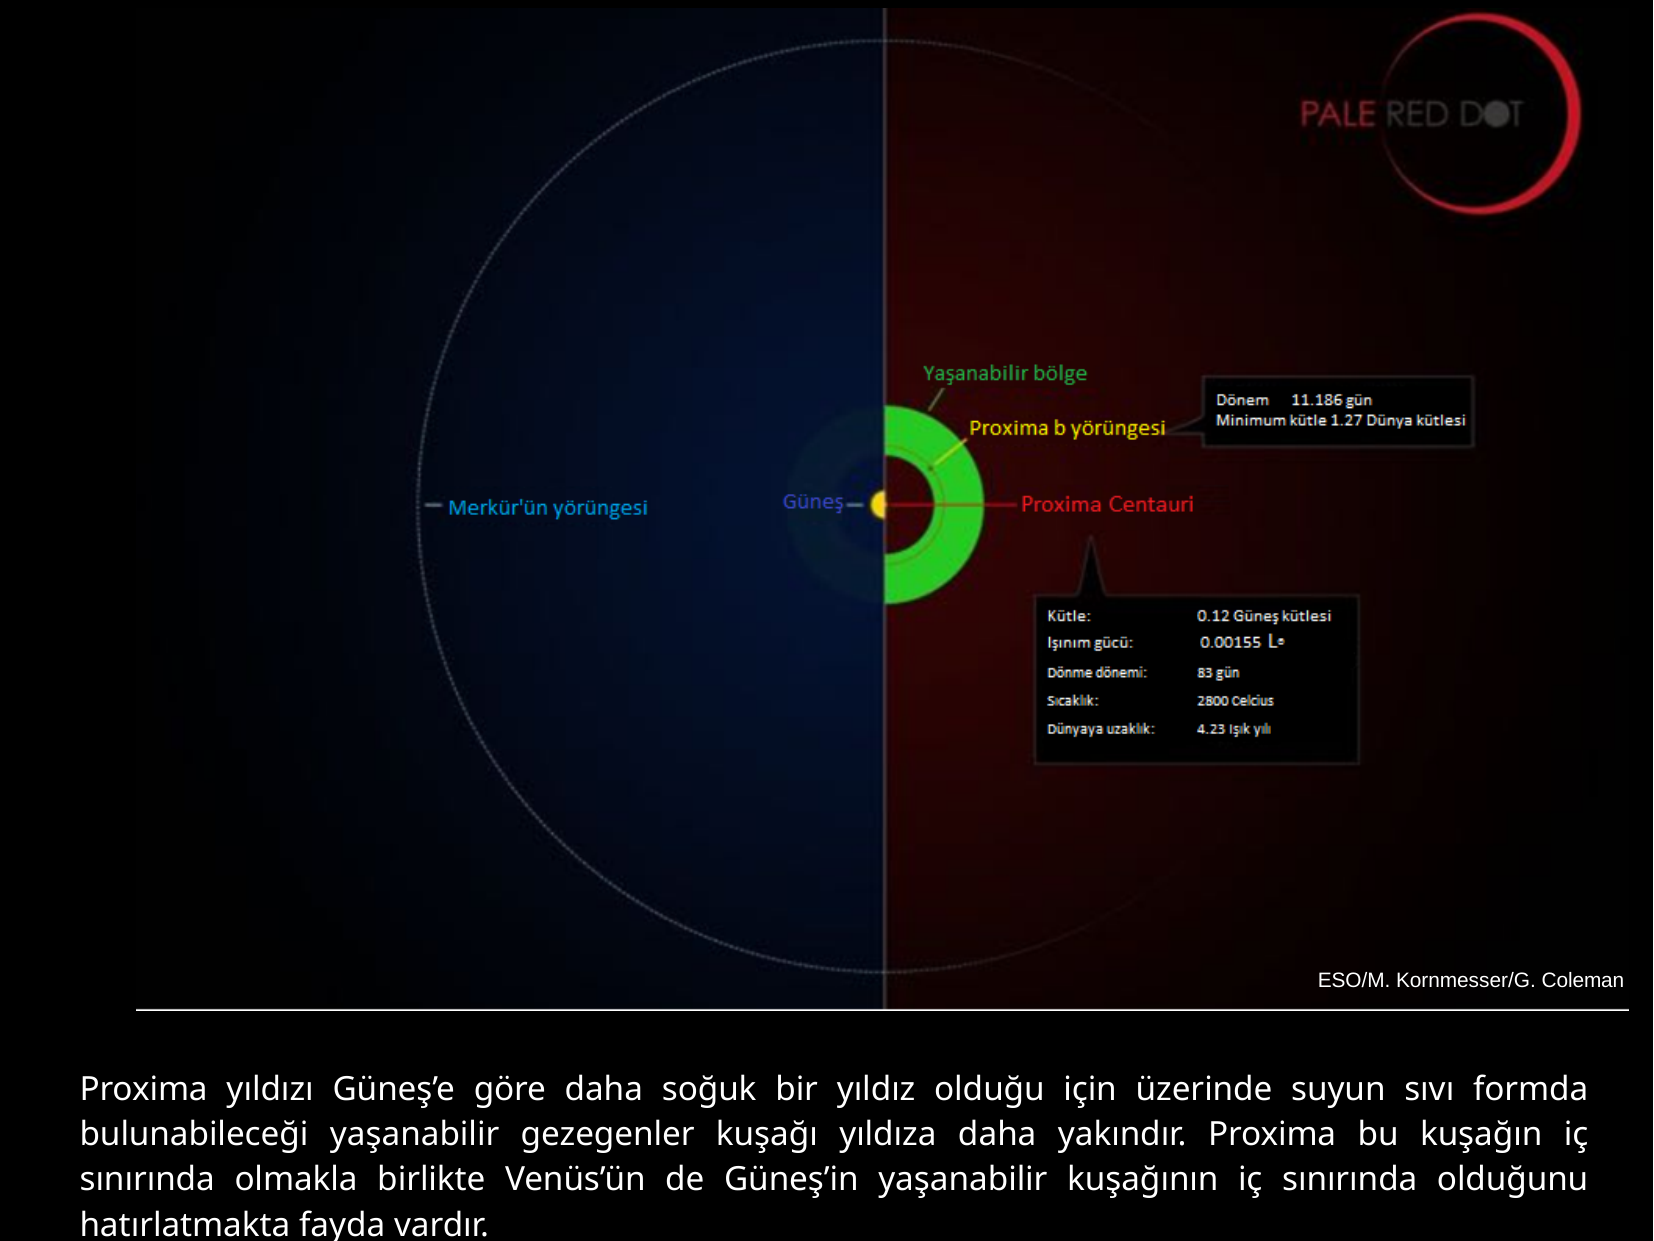

ESO/M. Kornmesser/G. Coleman
Proxima yıldızı Güneş’e göre daha soğuk bir yıldız olduğu için üzerinde suyun sıvı formda bulunabileceği yaşanabilir gezegenler kuşağı yıldıza daha yakındır. Proxima bu kuşağın iç sınırında olmakla birlikte Venüs’ün de Güneş’in yaşanabilir kuşağının iç sınırında olduğunu hatırlatmakta fayda vardır.